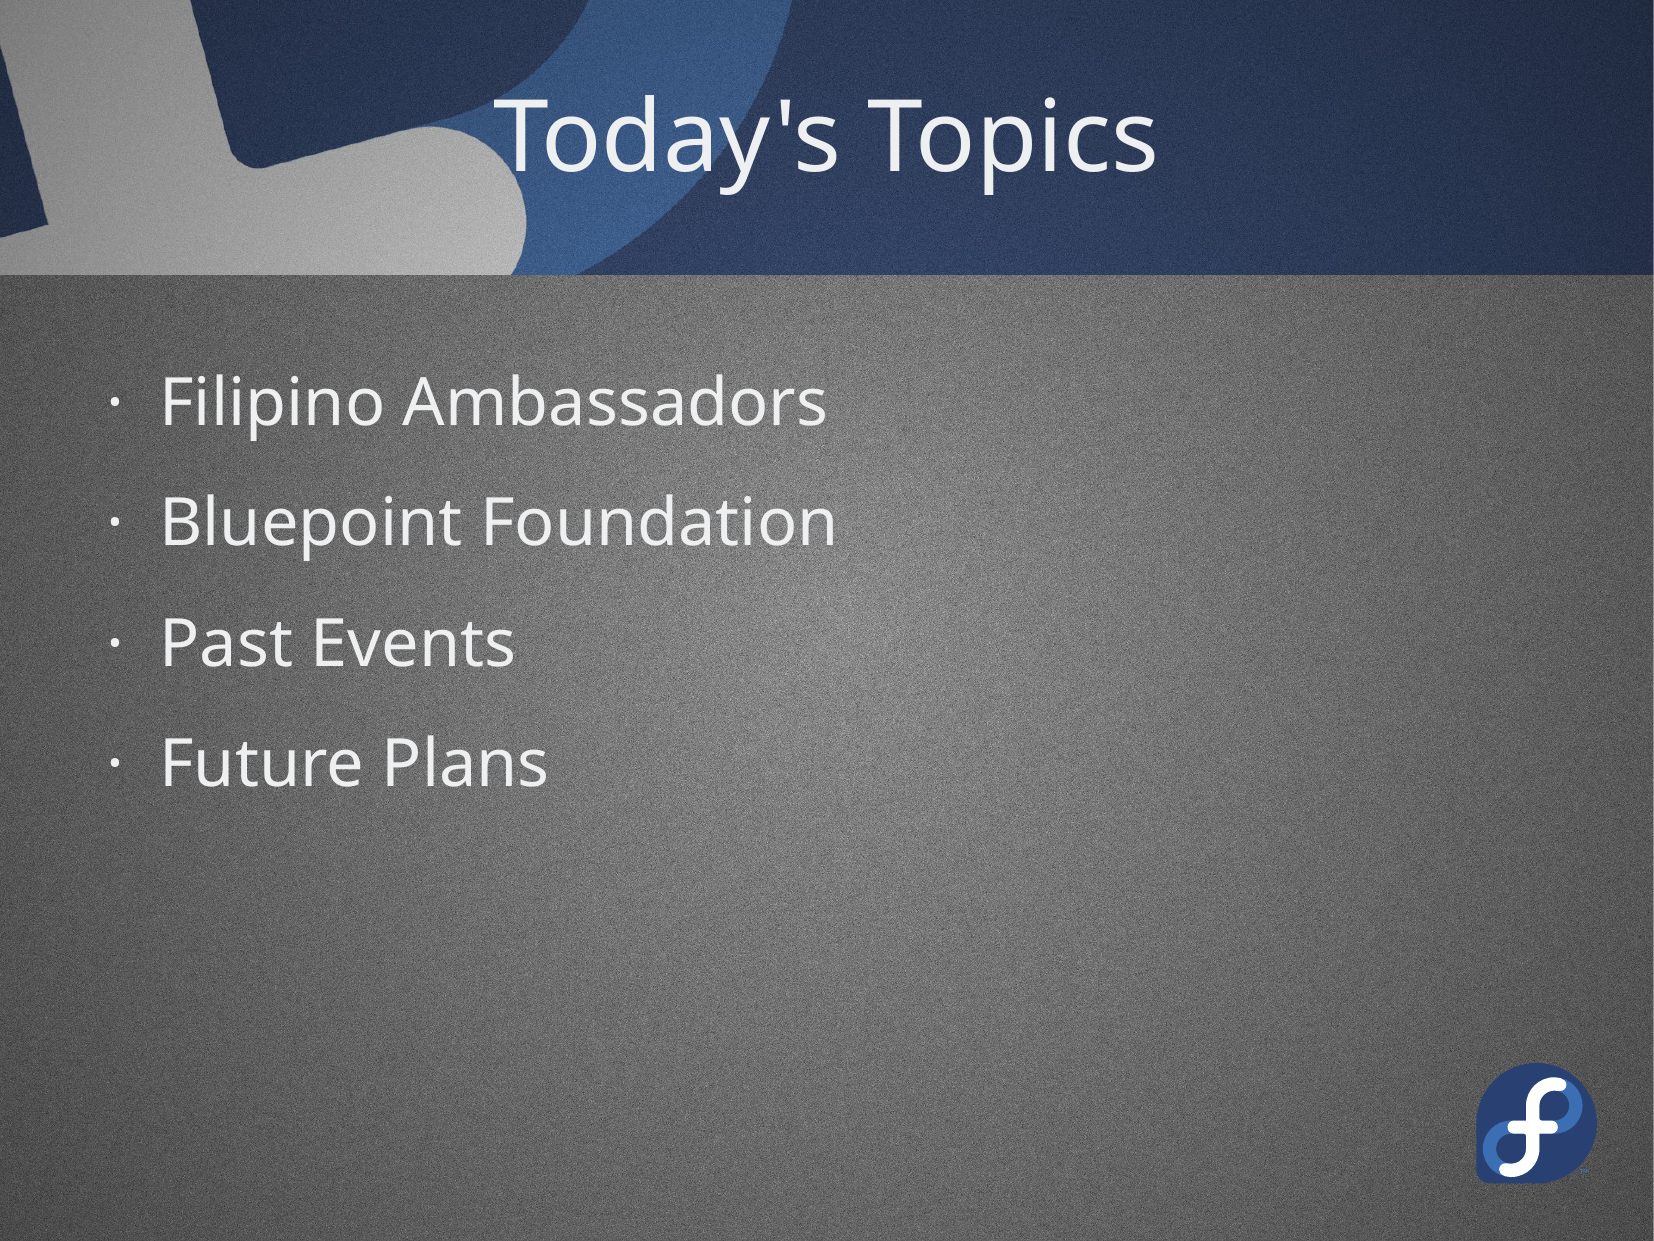

# Today's Topics
Filipino Ambassadors
Bluepoint Foundation
Past Events
Future Plans